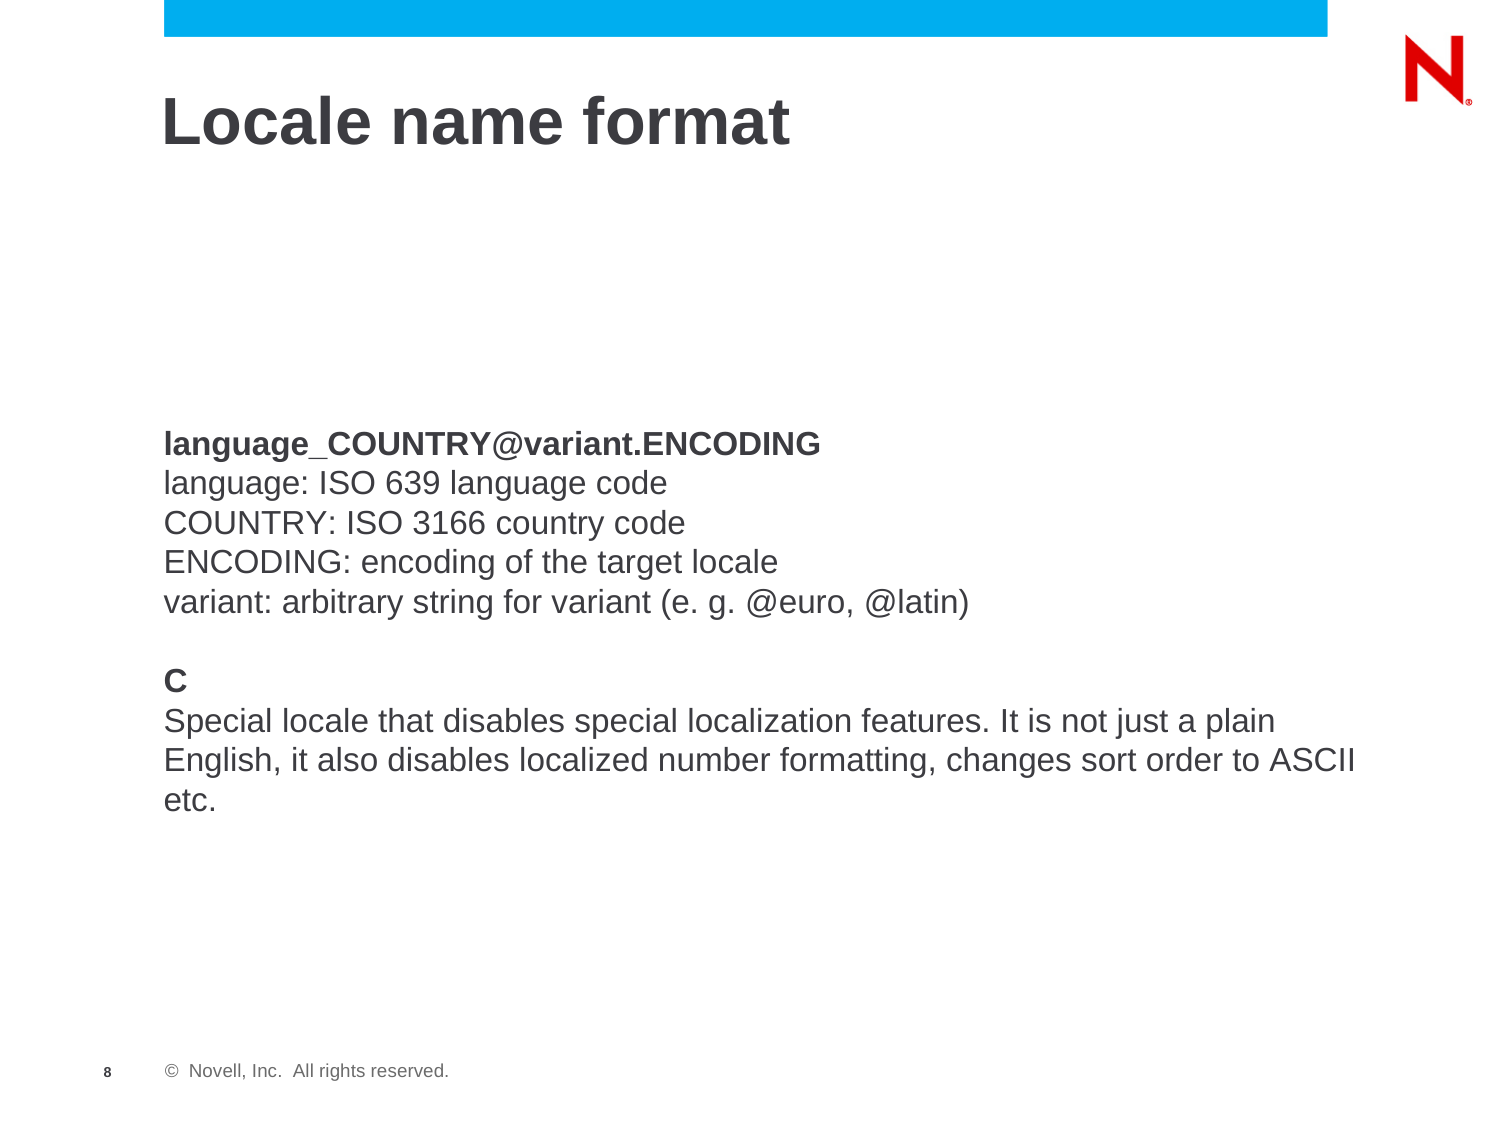

# Locale name format
language_COUNTRY@variant.ENCODING
language: ISO 639 language code
COUNTRY: ISO 3166 country code
ENCODING: encoding of the target locale
variant: arbitrary string for variant (e. g. @euro, @latin)
C
Special locale that disables special localization features. It is not just a plain English, it also disables localized number formatting, changes sort order to ASCII etc.